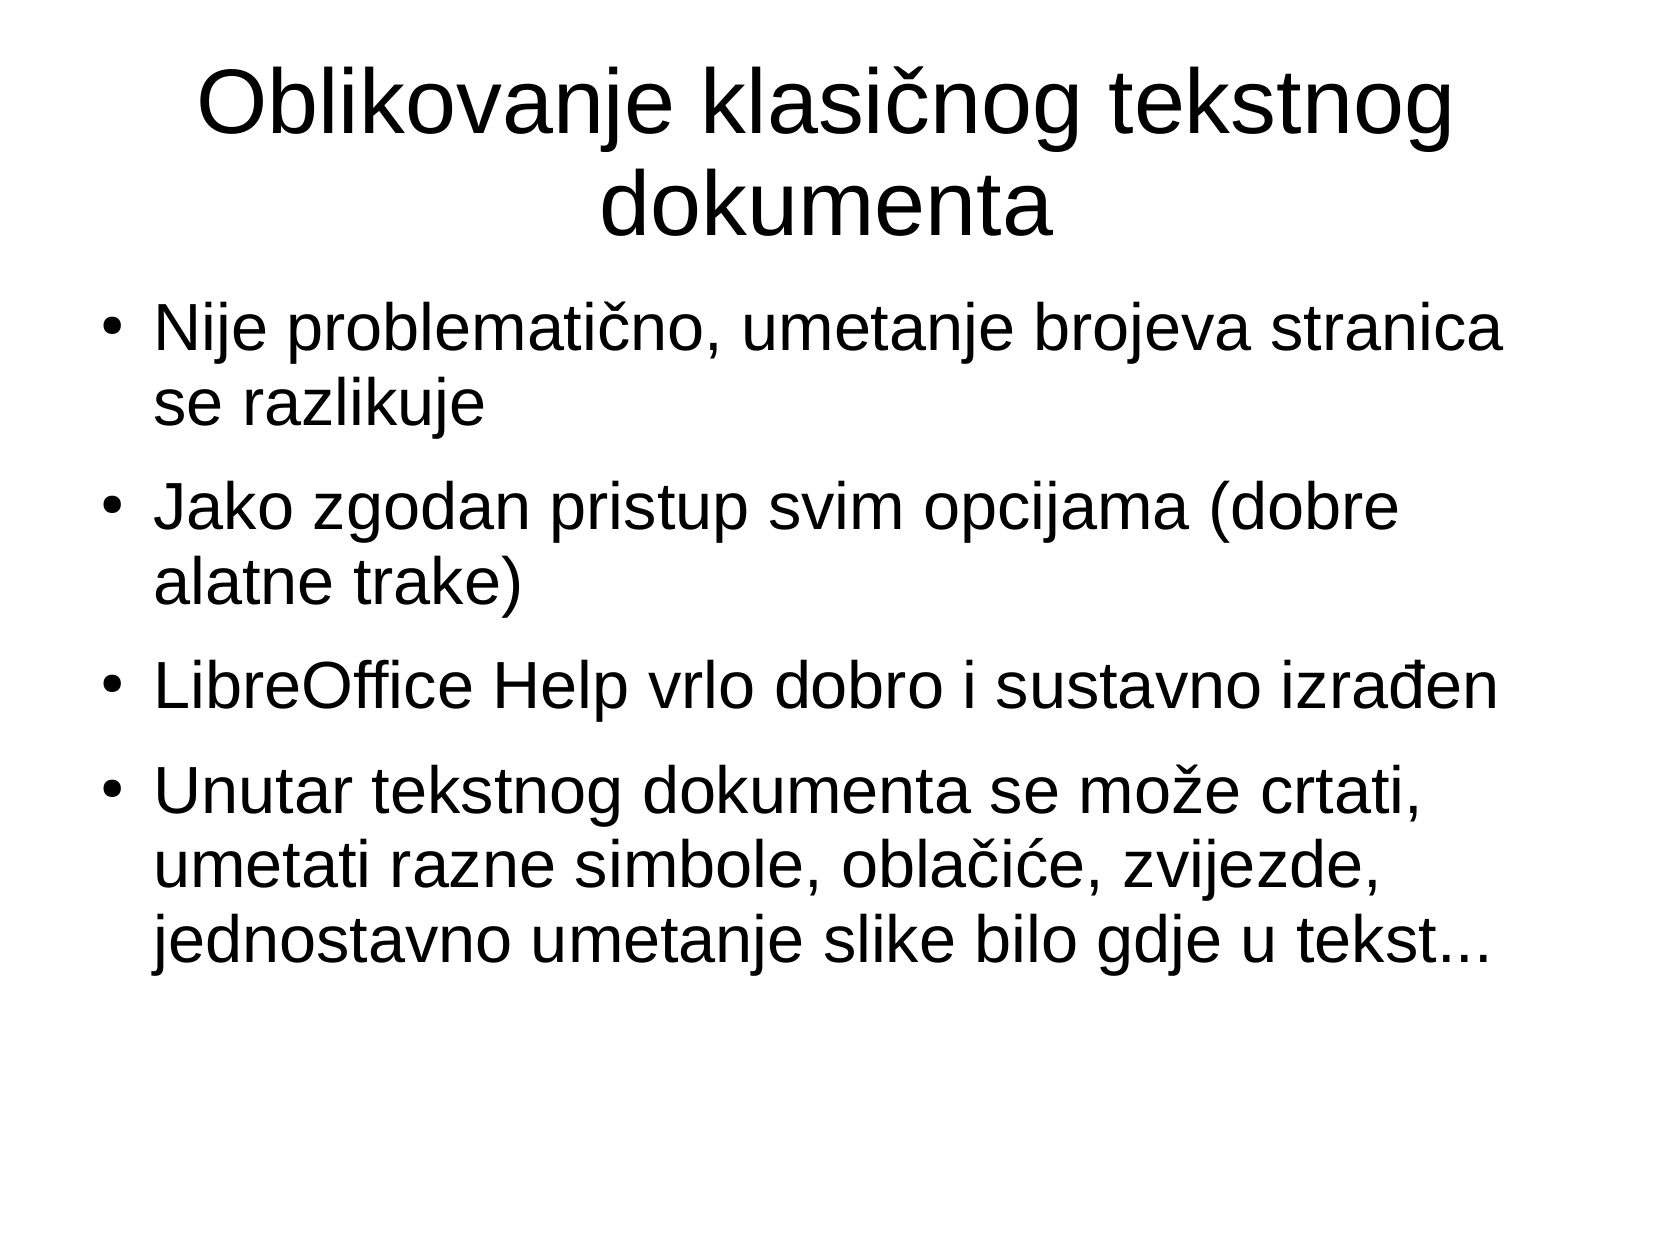

# Oblikovanje klasičnog tekstnog dokumenta
Nije problematično, umetanje brojeva stranica se razlikuje
Jako zgodan pristup svim opcijama (dobre alatne trake)
LibreOffice Help vrlo dobro i sustavno izrađen
Unutar tekstnog dokumenta se može crtati, umetati razne simbole, oblačiće, zvijezde, jednostavno umetanje slike bilo gdje u tekst...